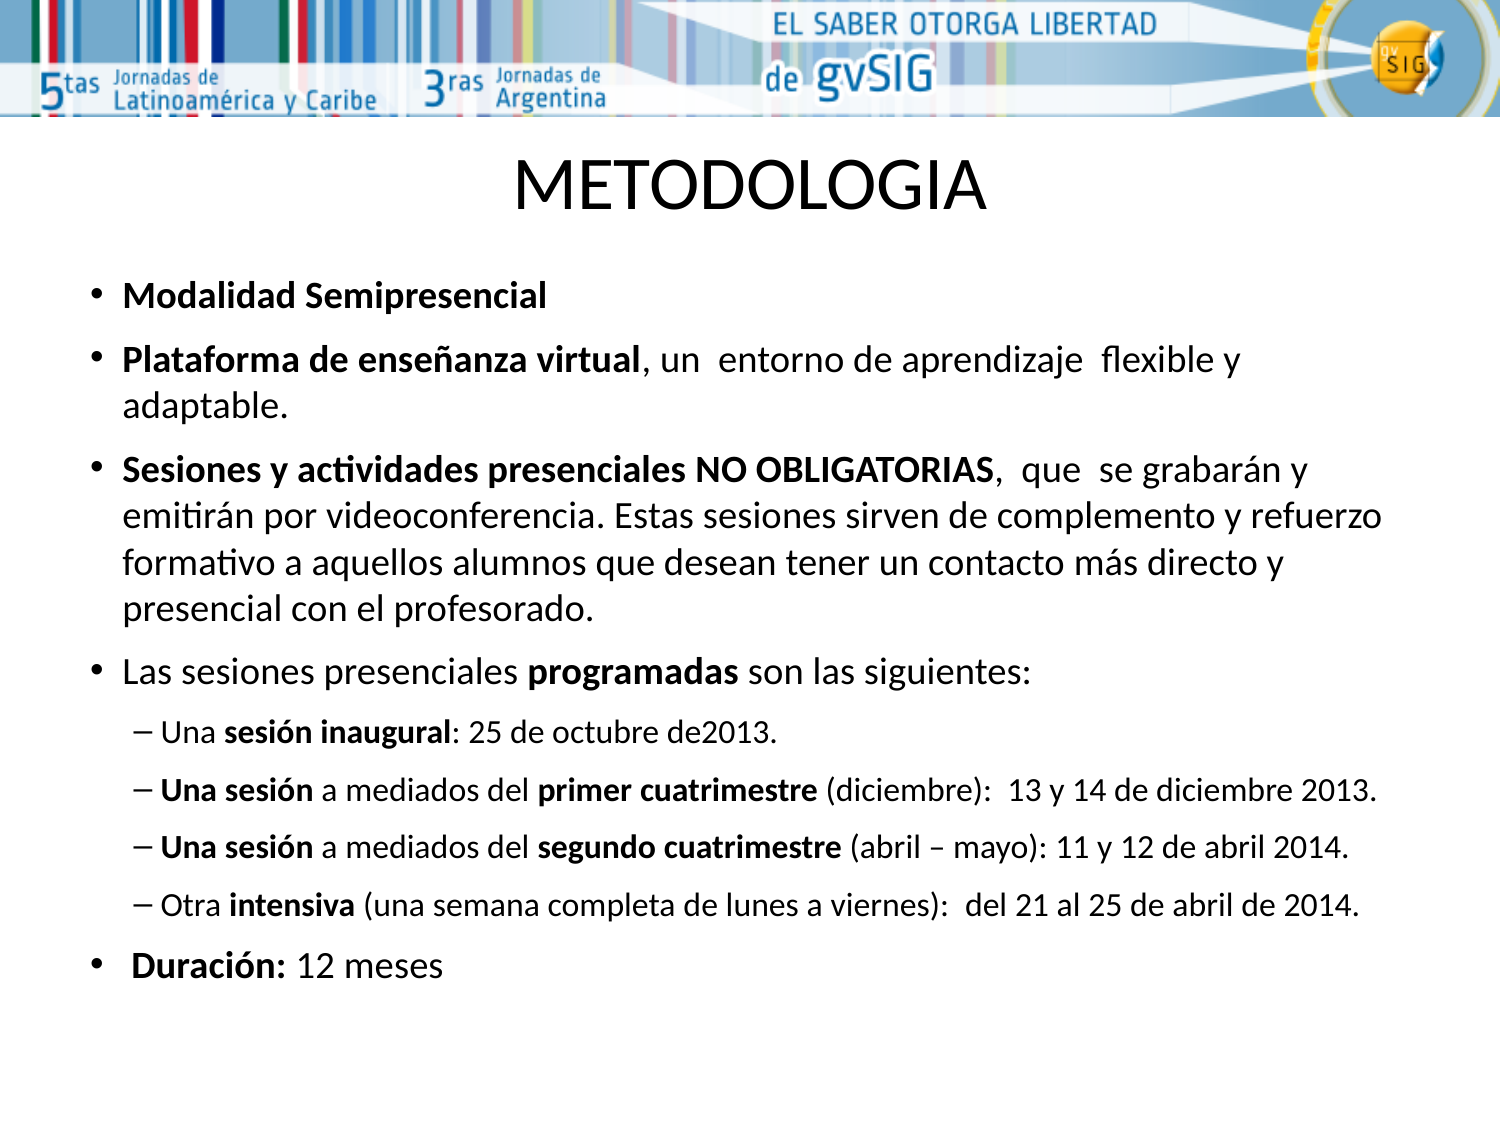

# METODOLOGIA
Modalidad Semipresencial
Plataforma de enseñanza virtual, un  entorno de aprendizaje  flexible y adaptable.
Sesiones y actividades presenciales NO OBLIGATORIAS,  que  se grabarán y emitirán por videoconferencia. Estas sesiones sirven de complemento y refuerzo formativo a aquellos alumnos que desean tener un contacto más directo y presencial con el profesorado.
Las sesiones presenciales programadas son las siguientes:
Una sesión inaugural: 25 de octubre de2013.
Una sesión a mediados del primer cuatrimestre (diciembre):  13 y 14 de diciembre 2013.
Una sesión a mediados del segundo cuatrimestre (abril – mayo): 11 y 12 de abril 2014.
Otra intensiva (una semana completa de lunes a viernes):  del 21 al 25 de abril de 2014.
 Duración: 12 meses